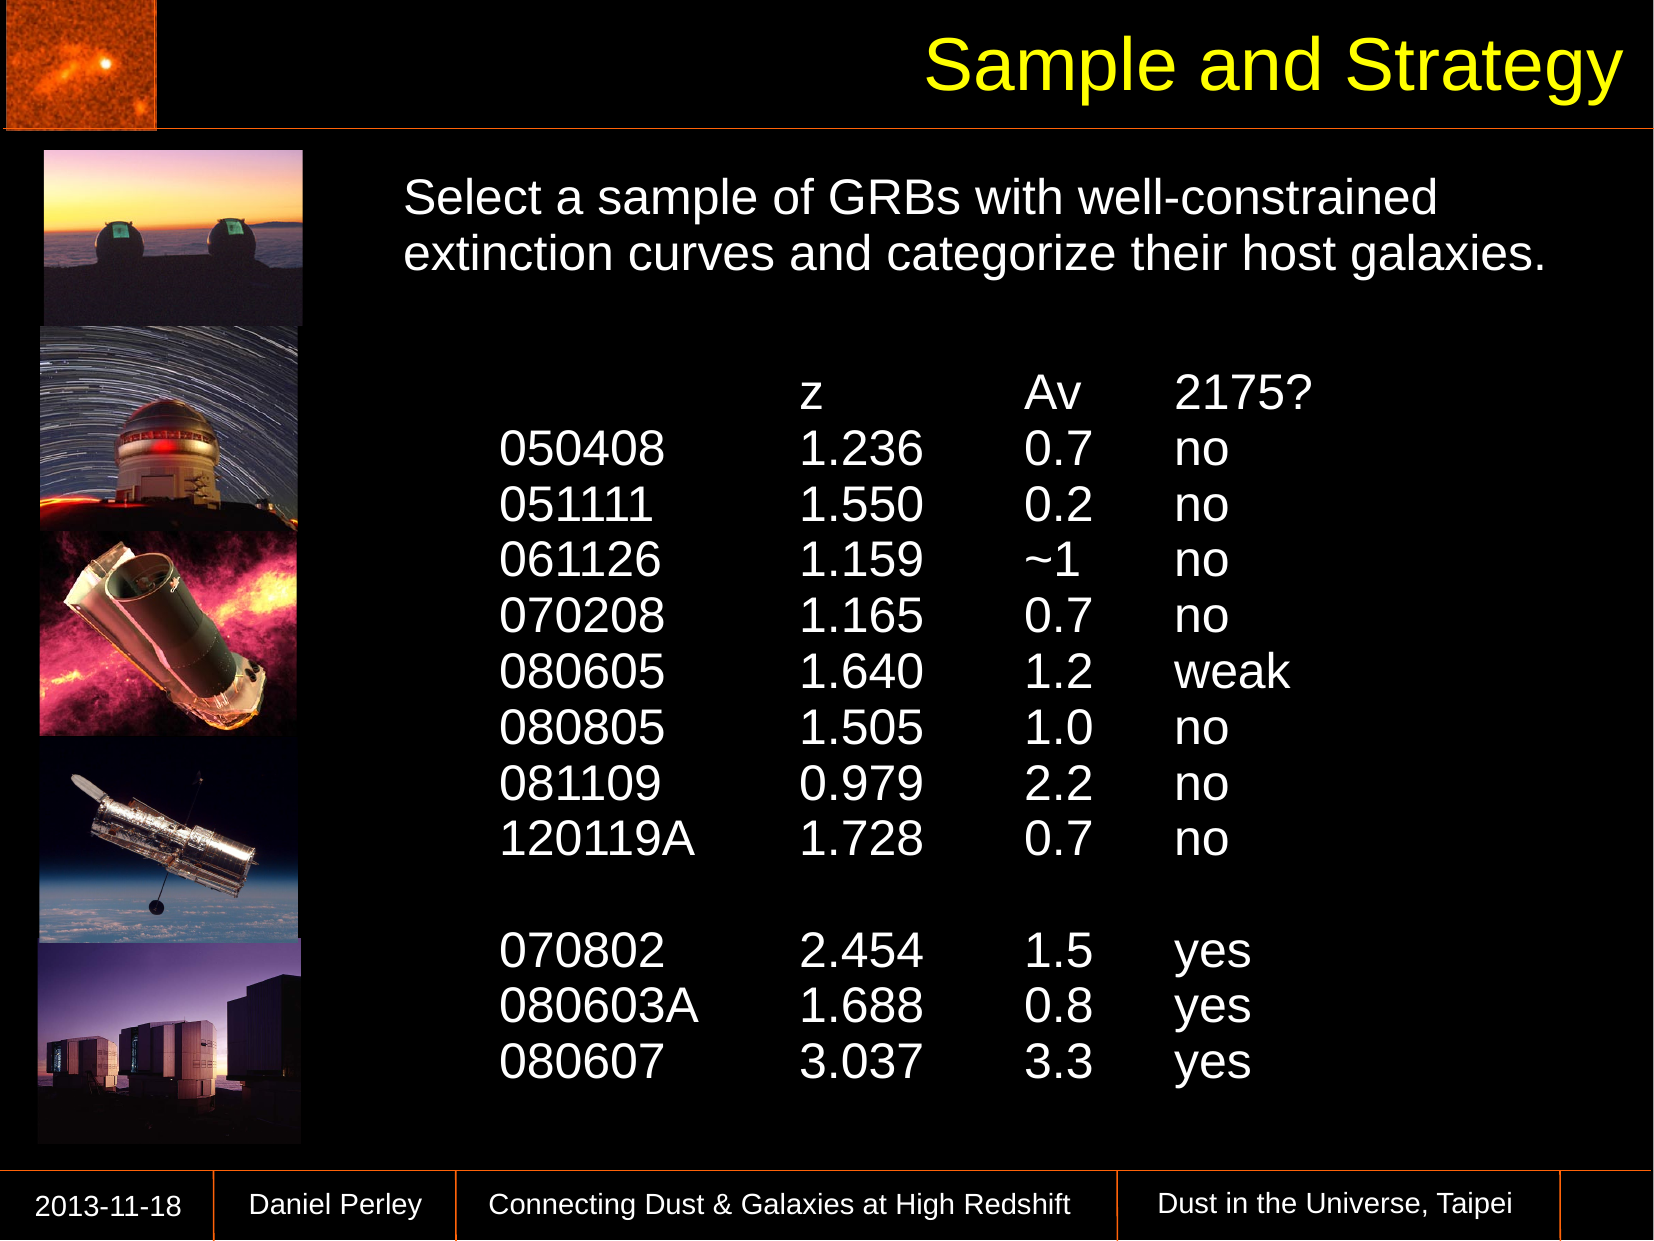

# Sample and Strategy
Select a sample of GRBs with well-constrained extinction curves and categorize their host galaxies.
				z			Av		2175?
050408		1.236		0.7		no
051111		1.550		0.2		no
061126 		1.159		~1		no
070208		1.165		0.7		no
080605		1.640		1.2		weak
080805		1.505		1.0		no
081109 		0.979		2.2		no
120119A		1.728		0.7		no
070802		2.454		1.5		yes
080603A		1.688		0.8		yes
080607		3.037		3.3		yes
2013-11-18